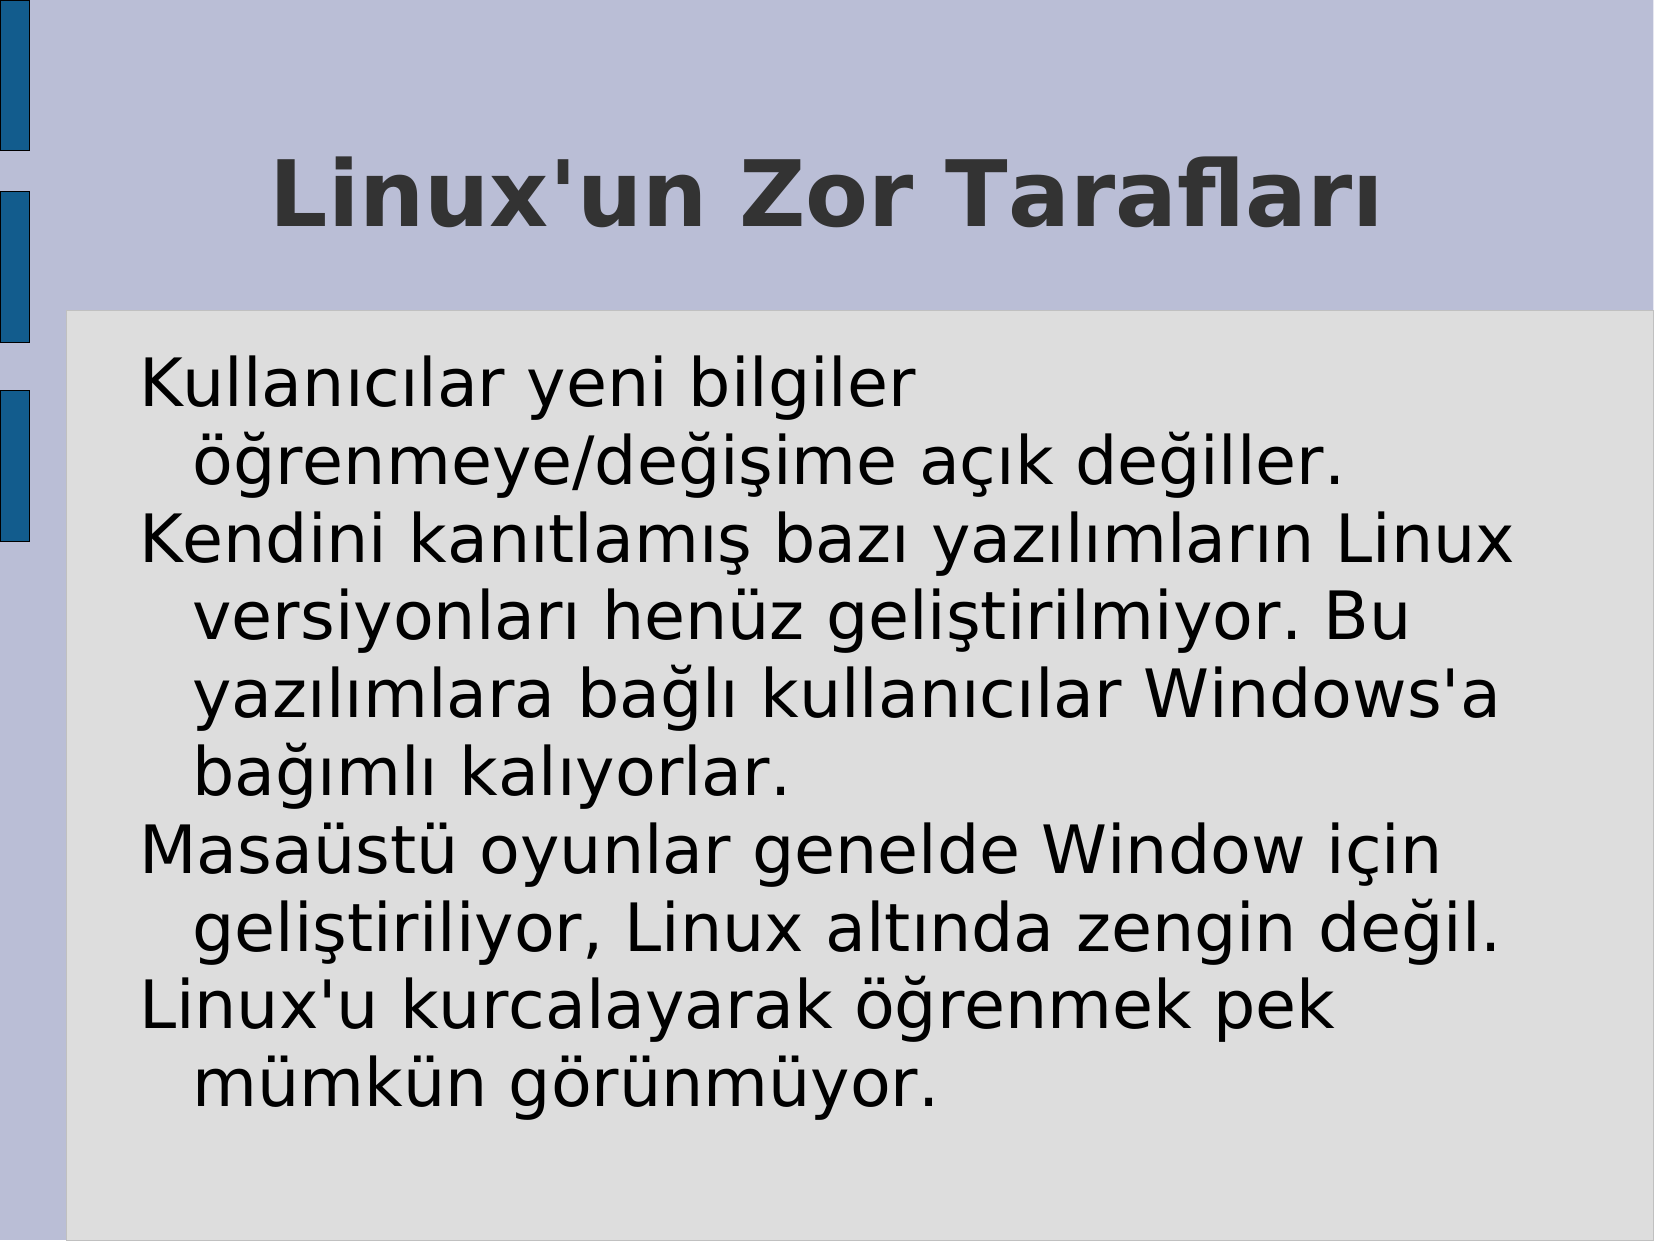

# Linux'un Zor Tarafları
Kullanıcılar yeni bilgiler öğrenmeye/değişime açık değiller.
Kendini kanıtlamış bazı yazılımların Linux versiyonları henüz geliştirilmiyor. Bu yazılımlara bağlı kullanıcılar Windows'a bağımlı kalıyorlar.
Masaüstü oyunlar genelde Window için geliştiriliyor, Linux altında zengin değil.
Linux'u kurcalayarak öğrenmek pek mümkün görünmüyor.